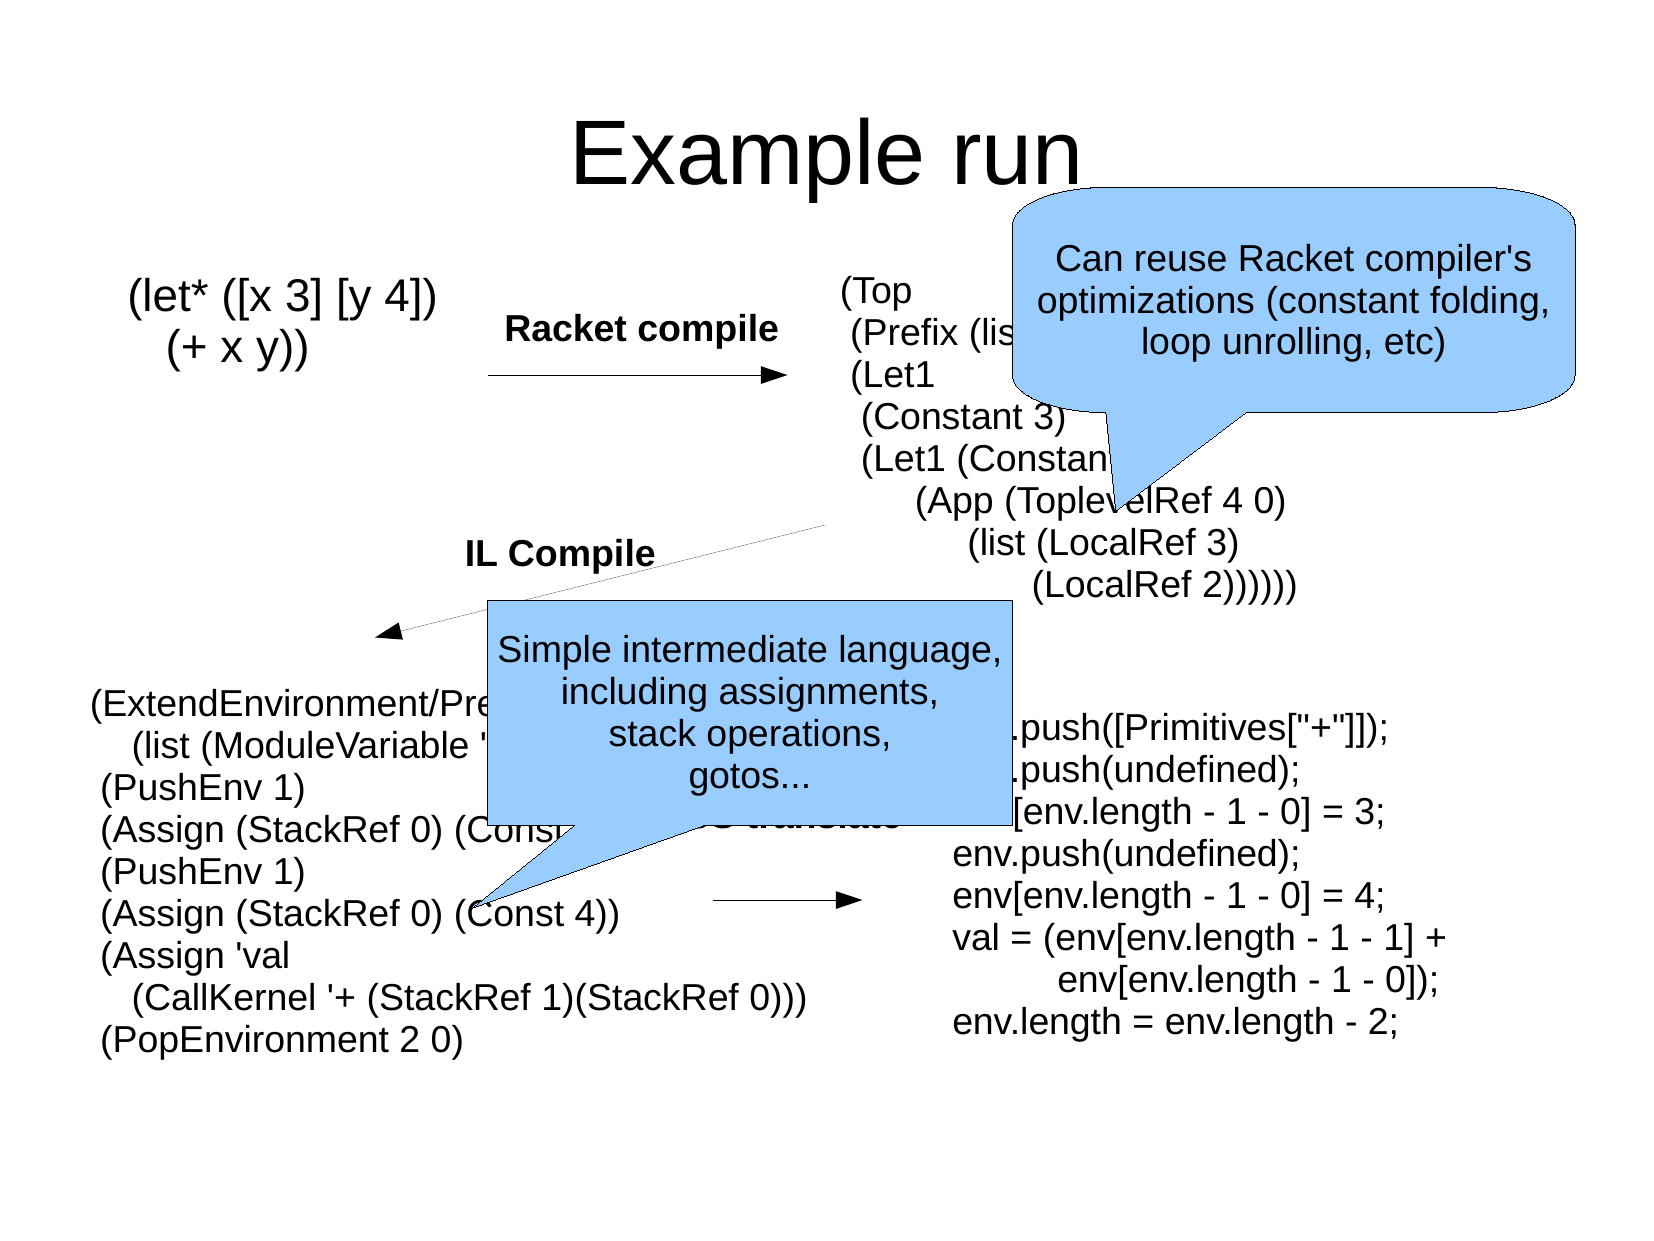

# Example run
Can reuse Racket compiler's
optimizations (constant folding,
loop unrolling, etc)
(let* ([x 3] [y 4])
 (+ x y))
(Top
 (Prefix (list (ModuleVariable '+ '#%kernel)))
 (Let1
 (Constant 3)
 (Let1 (Constant 4)
	(App (ToplevelRef 4 0)
	 (list (LocalRef 3)
		 (LocalRef 2))))))
Racket compile
IL Compile
Simple intermediate language,
including assignments,
stack operations,
gotos...
(ExtendEnvironment/Prefix!
 (list (ModuleVariable '+ '#%kernel)))
 (PushEnv 1)
 (Assign (StackRef 0) (Const 3))
 (PushEnv 1)
 (Assign (StackRef 0) (Const 4))
 (Assign 'val
 (CallKernel '+ (StackRef 1)(StackRef 0)))
 (PopEnvironment 2 0)
env.push([Primitives["+"]]);
env.push(undefined);
env[env.length - 1 - 0] = 3;
env.push(undefined);
env[env.length - 1 - 0] = 4;
val = (env[env.length - 1 - 1] +
 env[env.length - 1 - 0]);
env.length = env.length - 2;
JS translate